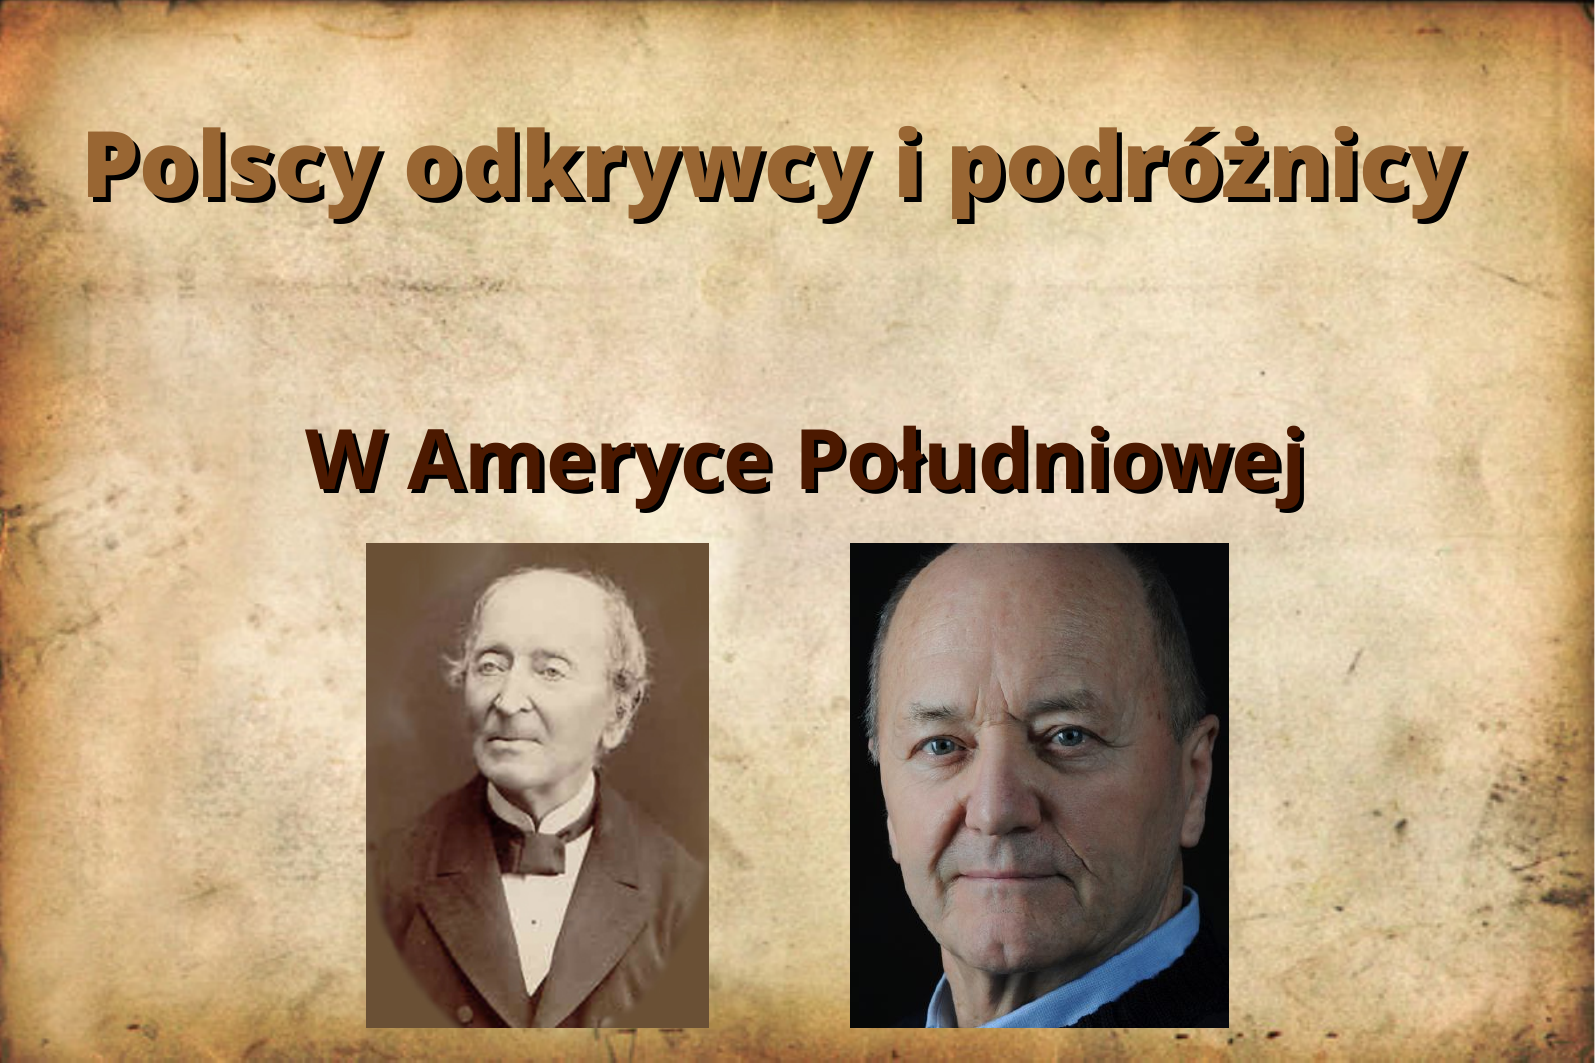

# Polscy odkrywcy i podróżnicy
W Ameryce Południowej